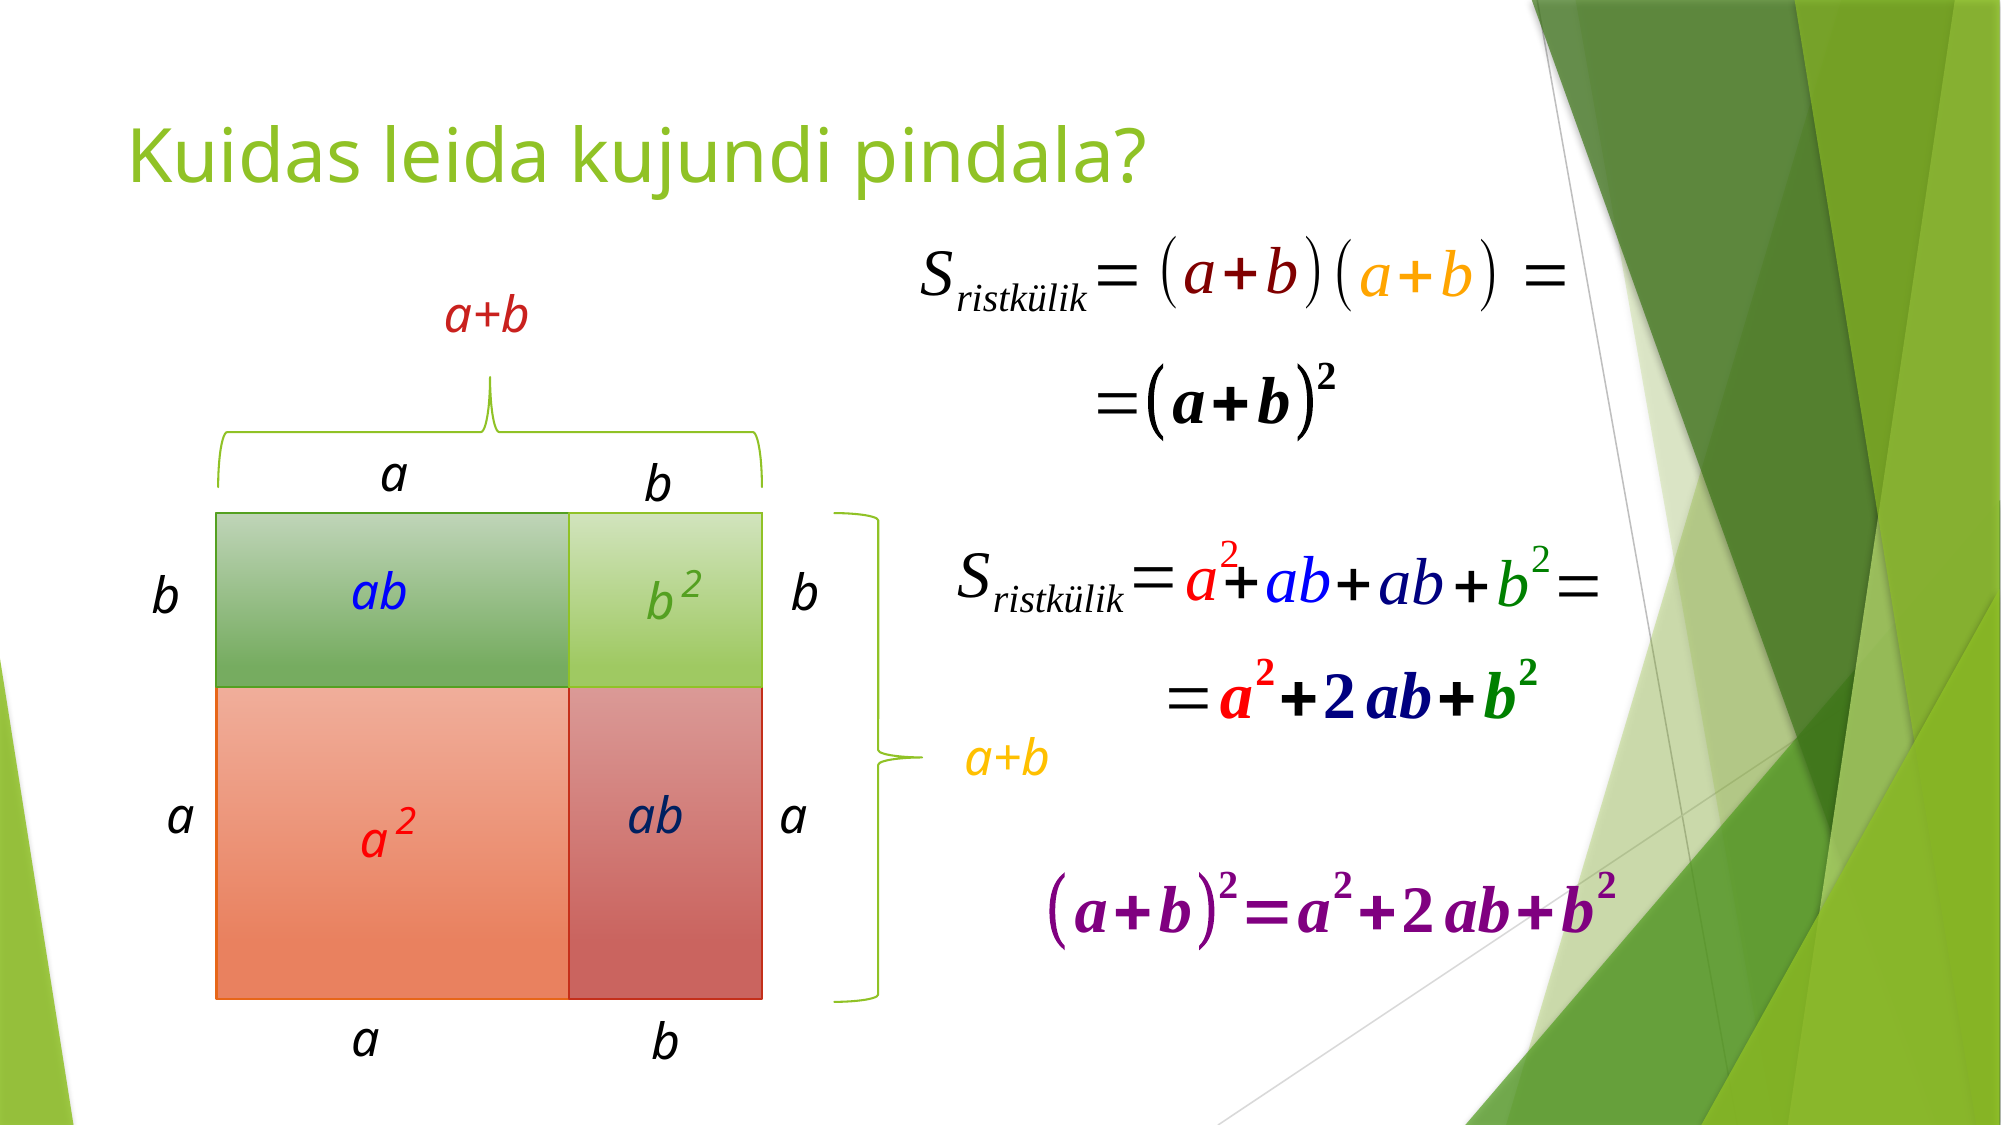

# Kuidas leida kujundi pindala?
a+b
a
b
2
ab
b
b
b
a+b
a
ab
a
2
a
a
b